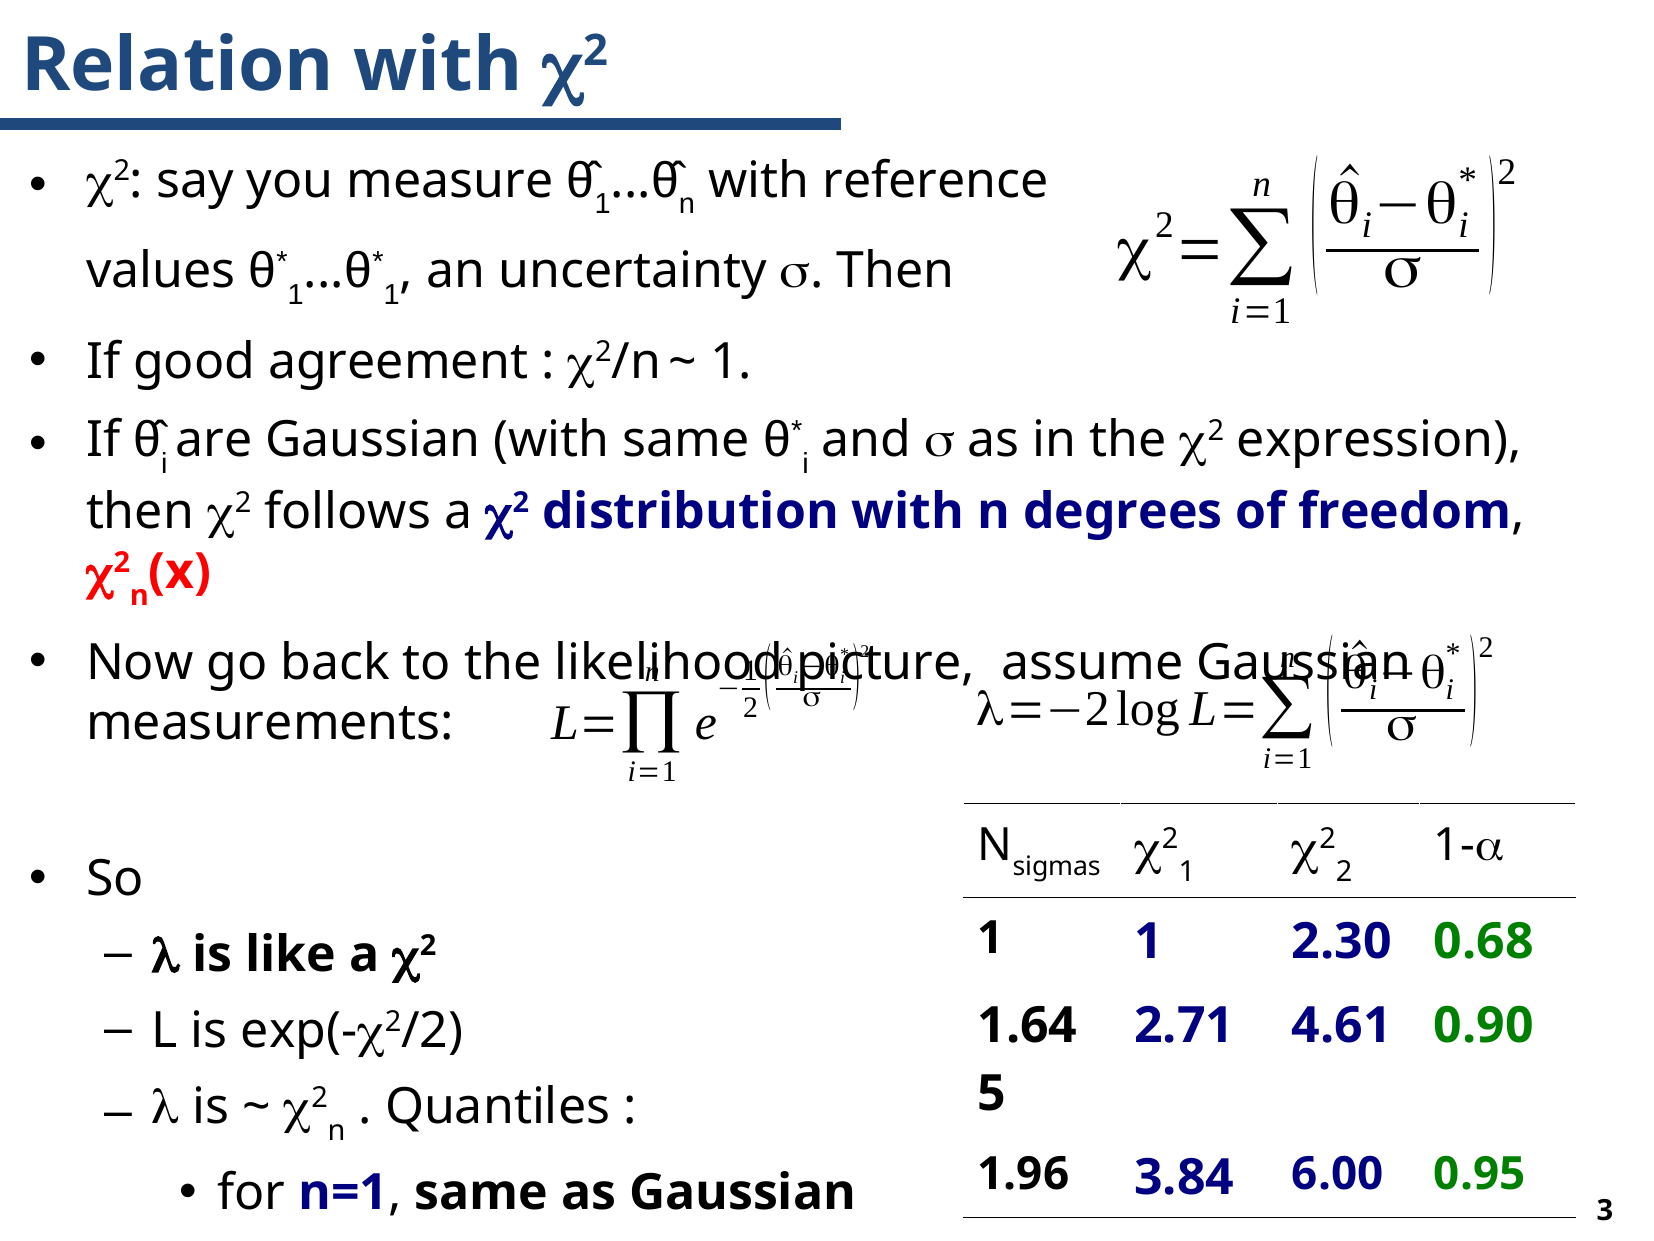

# Relation with c2
c2: say you measure θ̂1...θ̂n with reference
values θ*1...θ*1, an uncertainty s. Then
If good agreement : c2/n ~ 1.
If θ̂i are Gaussian (with same θ*i and s as in the c2 expression), then c2 follows a c2 distribution with n degrees of freedom, c2n(x)
Now go back to the likelihood picture, assume Gaussian measurements:
So
l is like a c2
L is exp(-c2/2)
l is ~ c2n . Quantiles :
for n=1, same as Gaussian
For n>1, look up the values...
| Nsigmas | c21 | c22 | 1-a |
| --- | --- | --- | --- |
| 1 | 1 | 2.30 | 0.68 |
| 1.645 | 2.71 | 4.61 | 0.90 |
| 1.96 | 3.84 | 6.00 | 0.95 |
3